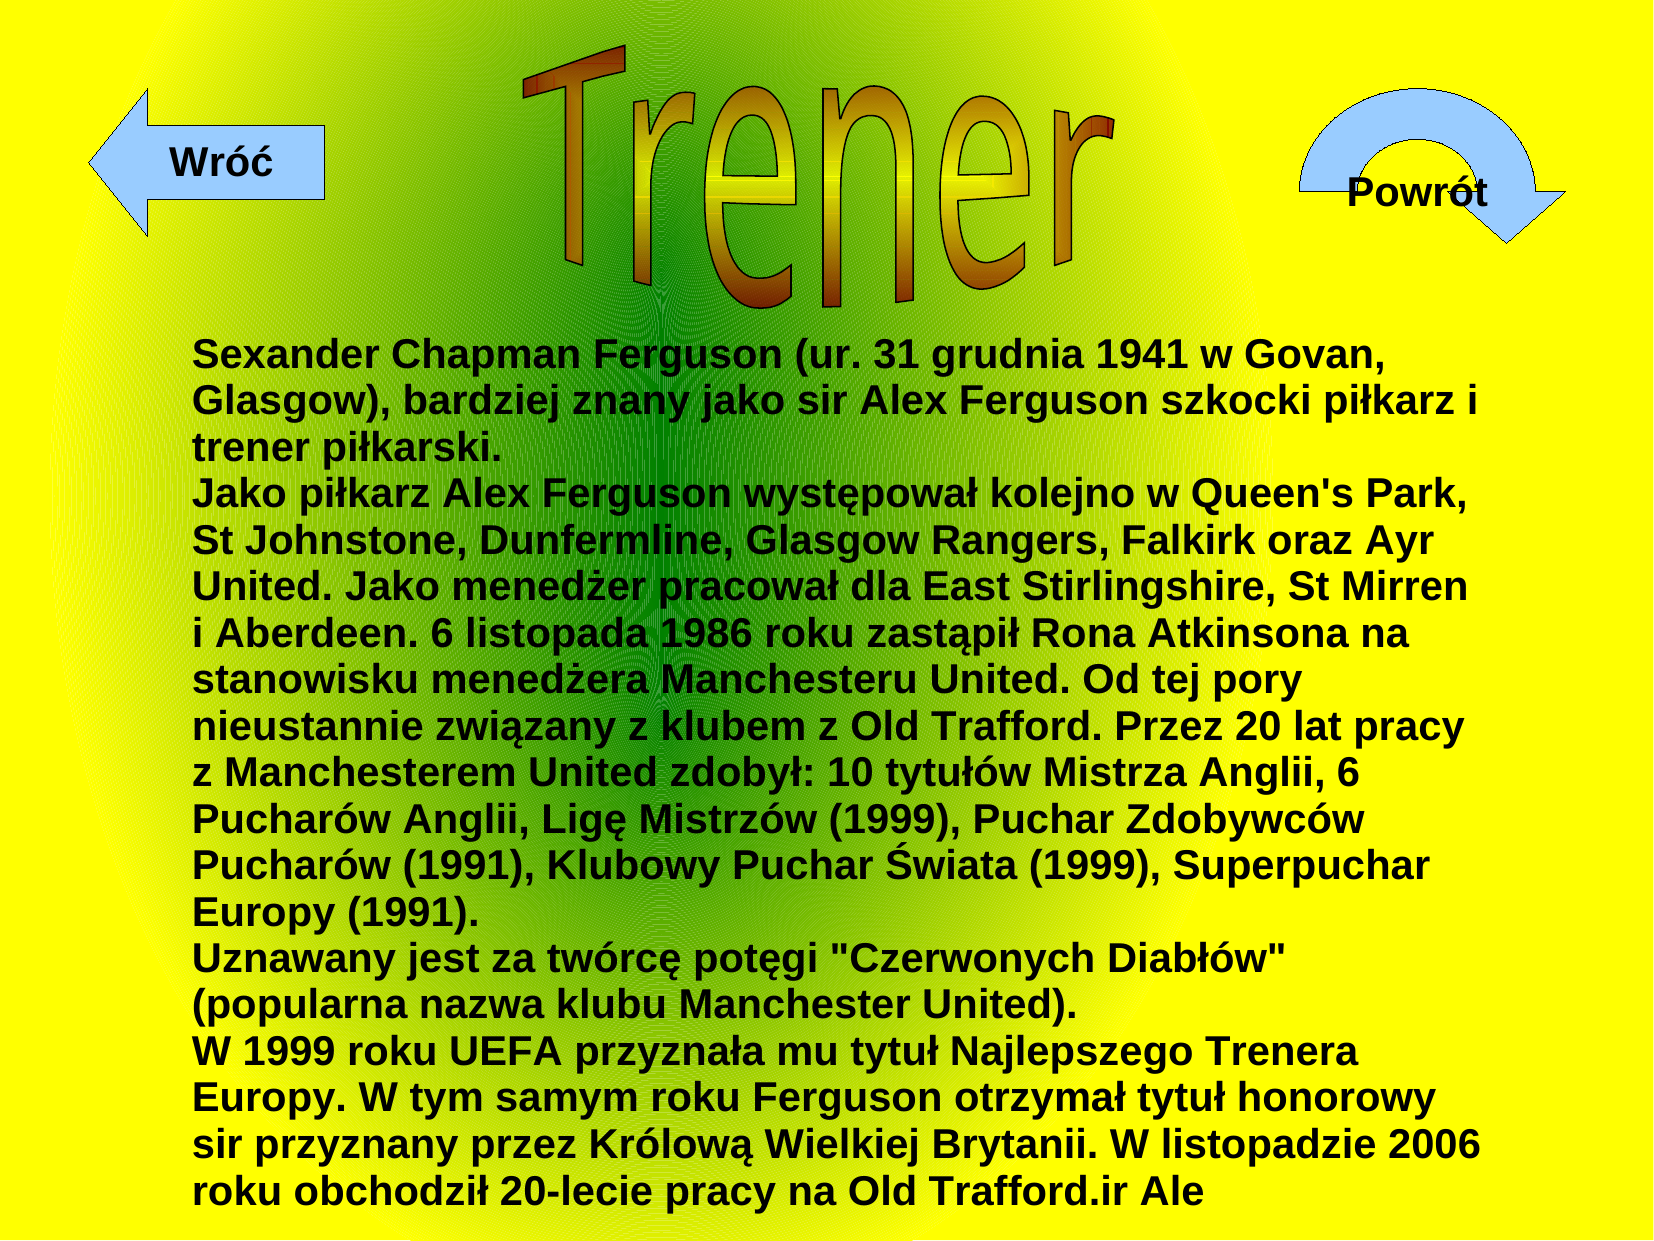

Trener
Wróć
Powrót
Sexander Chapman Ferguson (ur. 31 grudnia 1941 w Govan, Glasgow), bardziej znany jako sir Alex Ferguson szkocki piłkarz i trener piłkarski.
Jako piłkarz Alex Ferguson występował kolejno w Queen's Park, St Johnstone, Dunfermline, Glasgow Rangers, Falkirk oraz Ayr United. Jako menedżer pracował dla East Stirlingshire, St Mirren i Aberdeen. 6 listopada 1986 roku zastąpił Rona Atkinsona na stanowisku menedżera Manchesteru United. Od tej pory nieustannie związany z klubem z Old Trafford. Przez 20 lat pracy z Manchesterem United zdobył: 10 tytułów Mistrza Anglii, 6 Pucharów Anglii, Ligę Mistrzów (1999), Puchar Zdobywców Pucharów (1991), Klubowy Puchar Świata (1999), Superpuchar Europy (1991).
Uznawany jest za twórcę potęgi "Czerwonych Diabłów" (popularna nazwa klubu Manchester United).
W 1999 roku UEFA przyznała mu tytuł Najlepszego Trenera Europy. W tym samym roku Ferguson otrzymał tytuł honorowy sir przyznany przez Królową Wielkiej Brytanii. W listopadzie 2006 roku obchodził 20-lecie pracy na Old Trafford.ir Ale